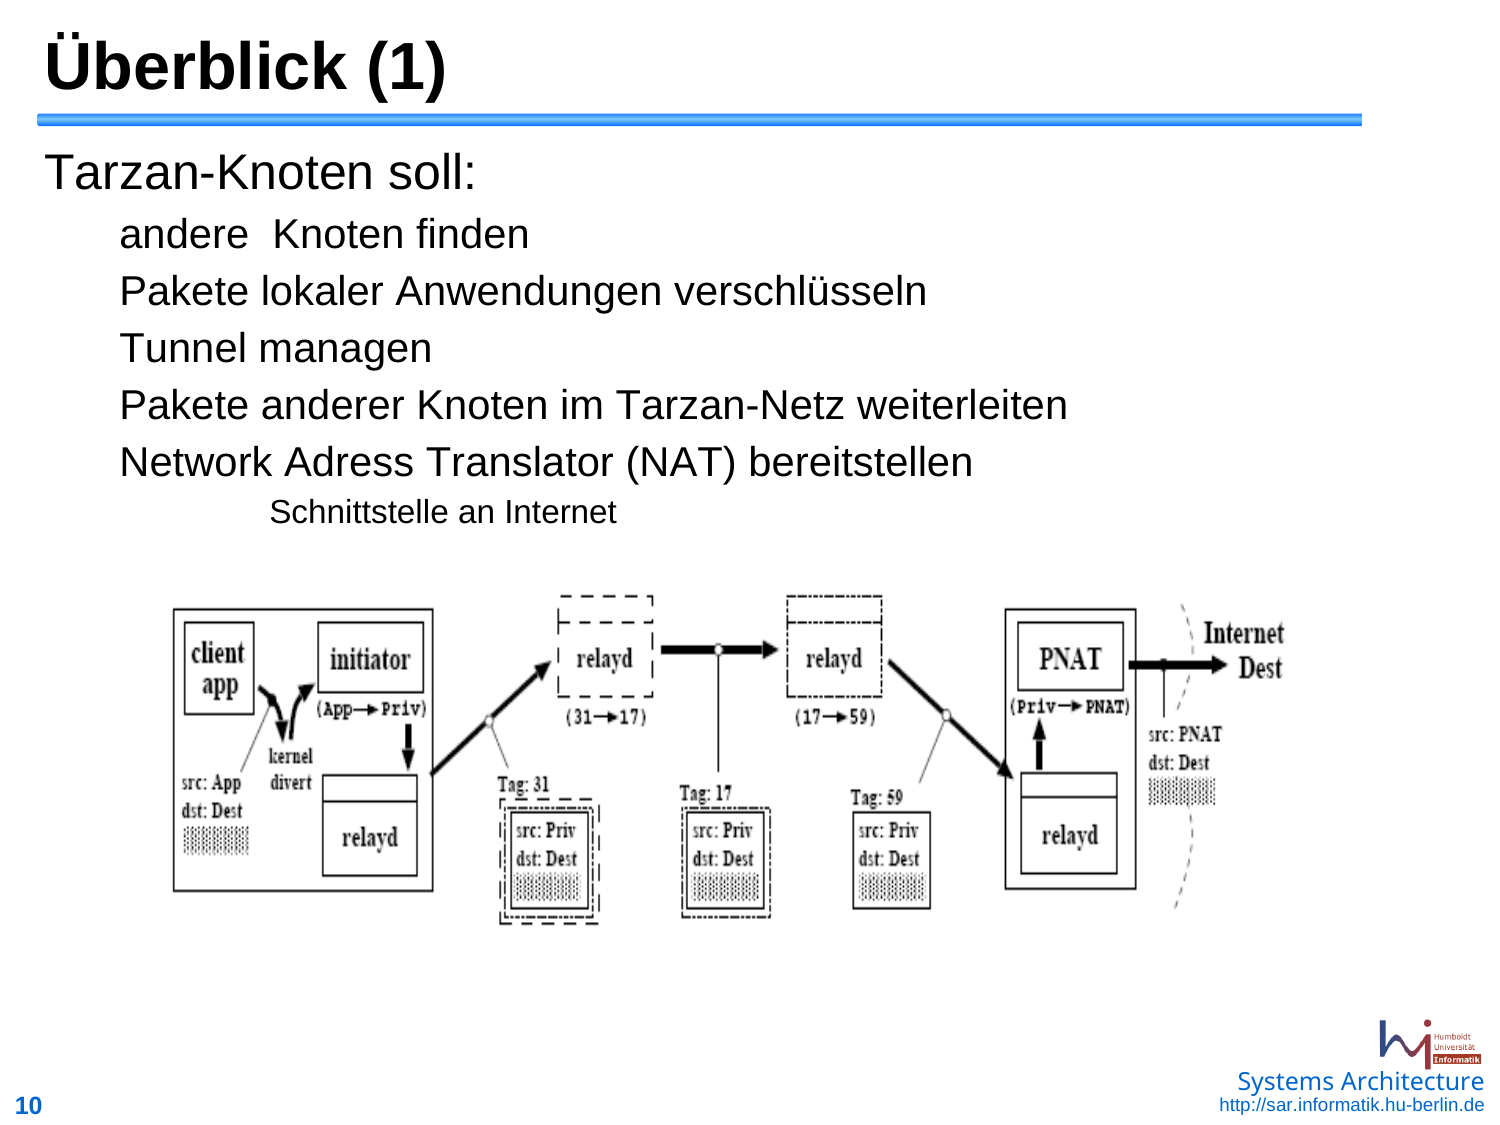

# Überblick (1)
Tarzan-Knoten soll:
andere Knoten finden
Pakete lokaler Anwendungen verschlüsseln
Tunnel managen
Pakete anderer Knoten im Tarzan-Netz weiterleiten
Network Adress Translator (NAT) bereitstellen
Schnittstelle an Internet